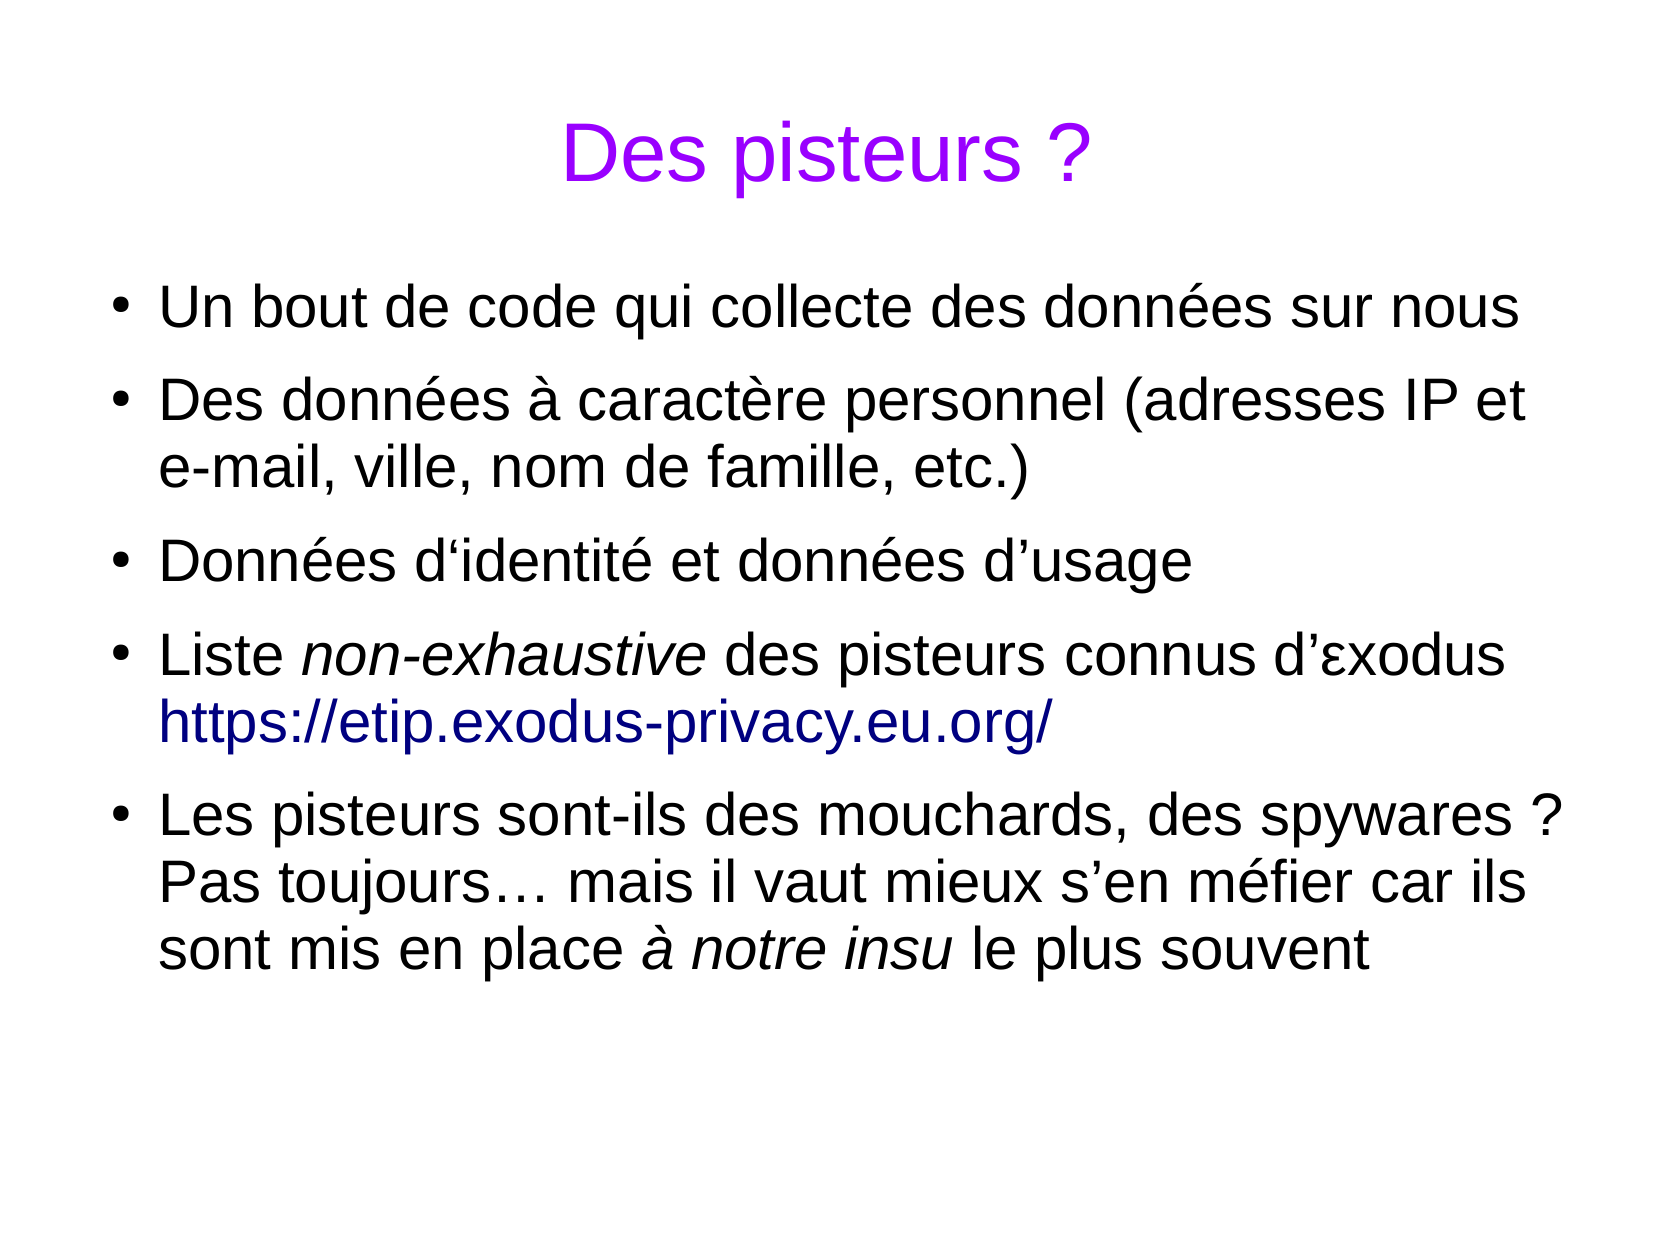

# Des pisteurs ?
Un bout de code qui collecte des données sur nous
Des données à caractère personnel (adresses IP et e-mail, ville, nom de famille, etc.)
Données d‘identité et données d’usage
Liste non-exhaustive des pisteurs connus d’εxodus https://etip.exodus-privacy.eu.org/
Les pisteurs sont-ils des mouchards, des spywares ? Pas toujours… mais il vaut mieux s’en méfier car ils sont mis en place à notre insu le plus souvent